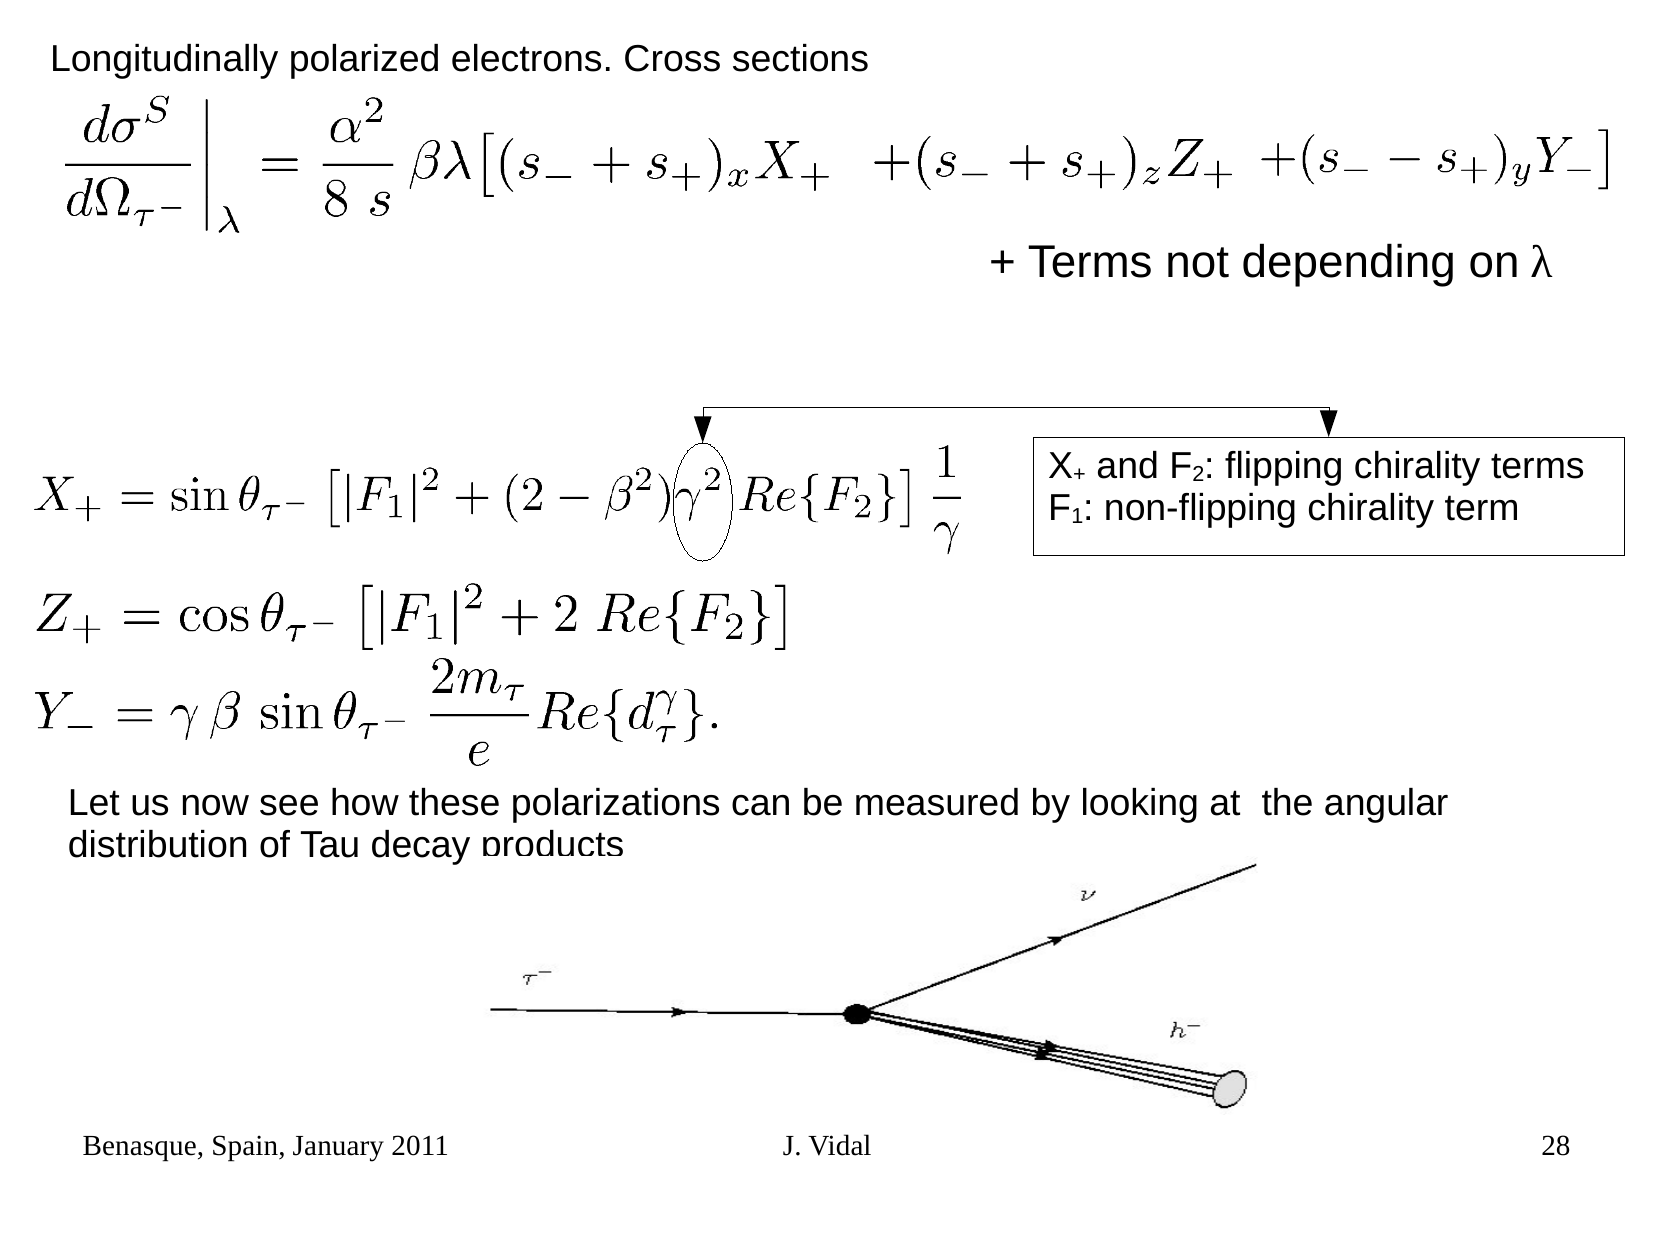

Longitudinally polarized electrons. Cross sections
+ Terms not depending on λ
X+ and F2: flipping chirality terms
F1: non-flipping chirality term
Let us now see how these polarizations can be measured by looking at the angular distribution of Tau decay products
Benasque, Spain, January 2011
J. Vidal
28